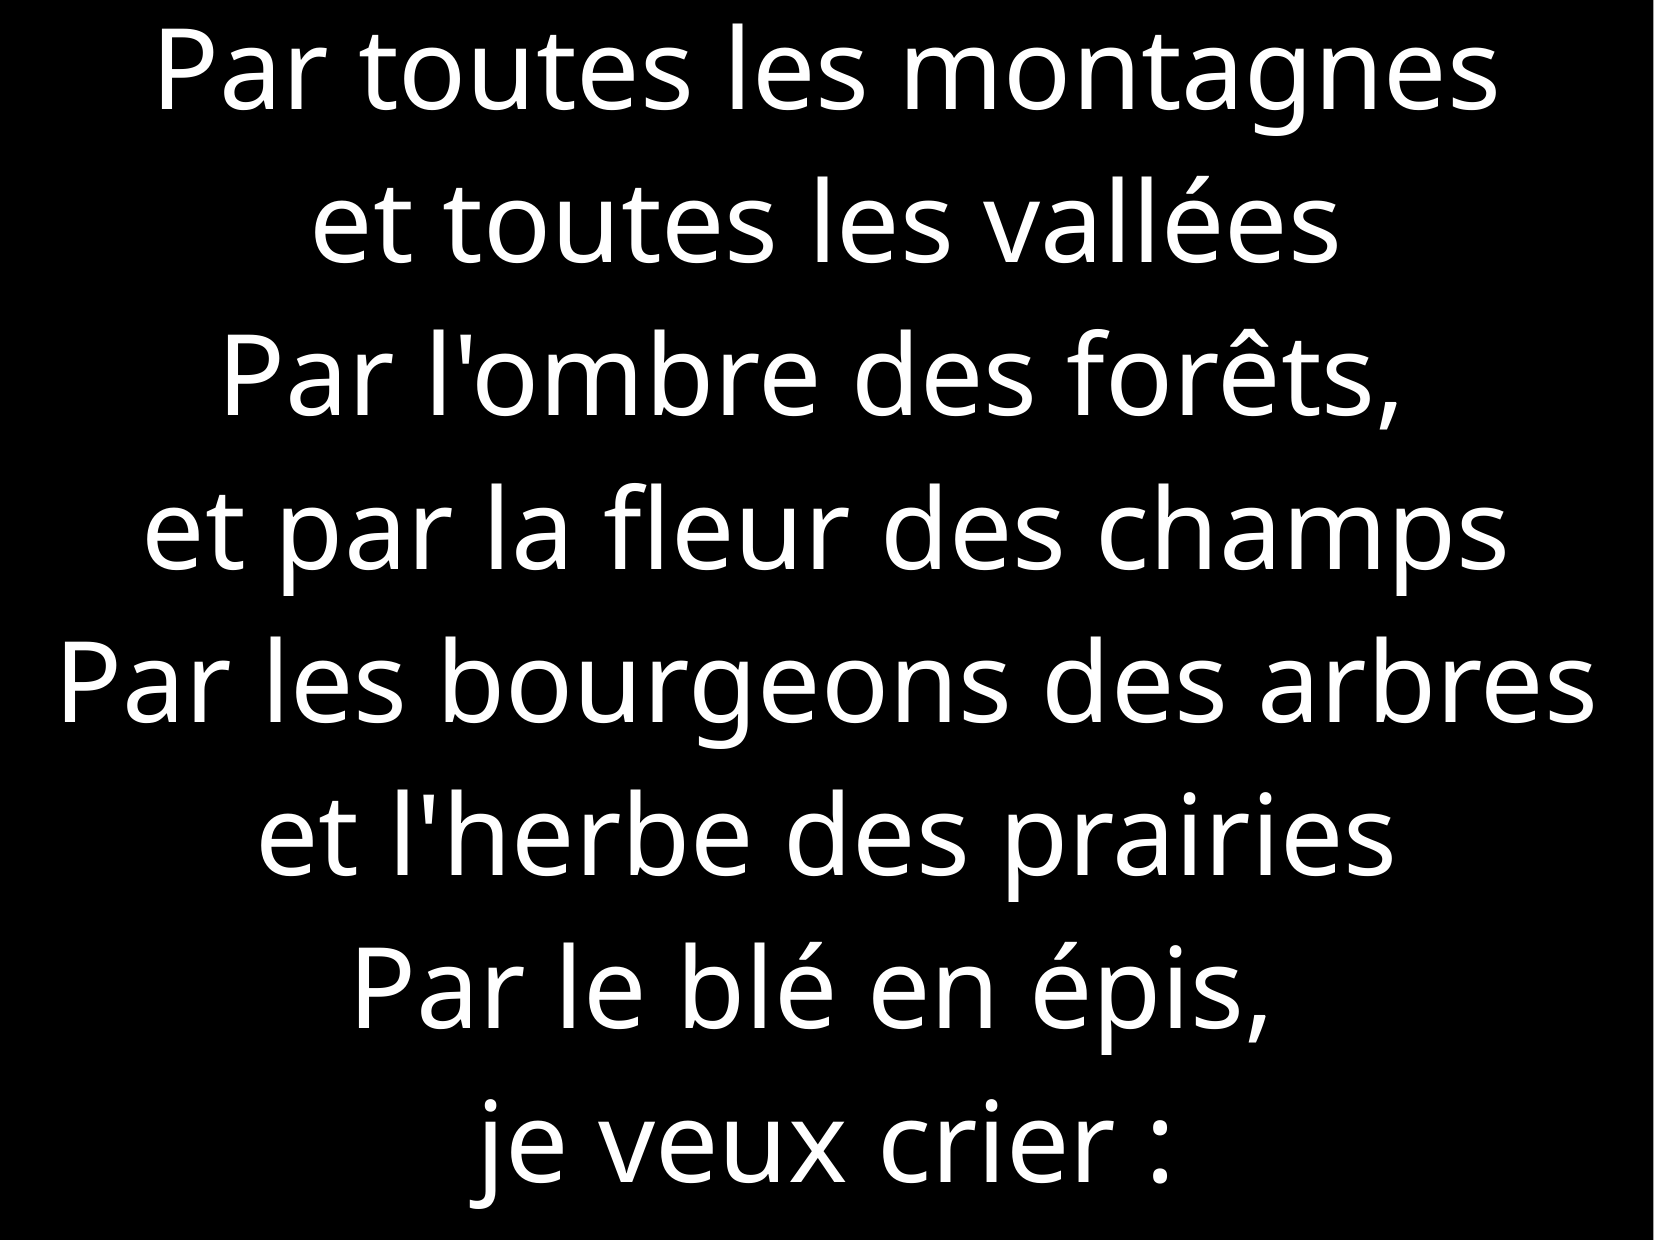

# Par toutes les montagnes
et toutes les vallées
Par l'ombre des forêts,
et par la fleur des champs
Par les bourgeons des arbres et l'herbe des prairies
Par le blé en épis,
je veux crier :